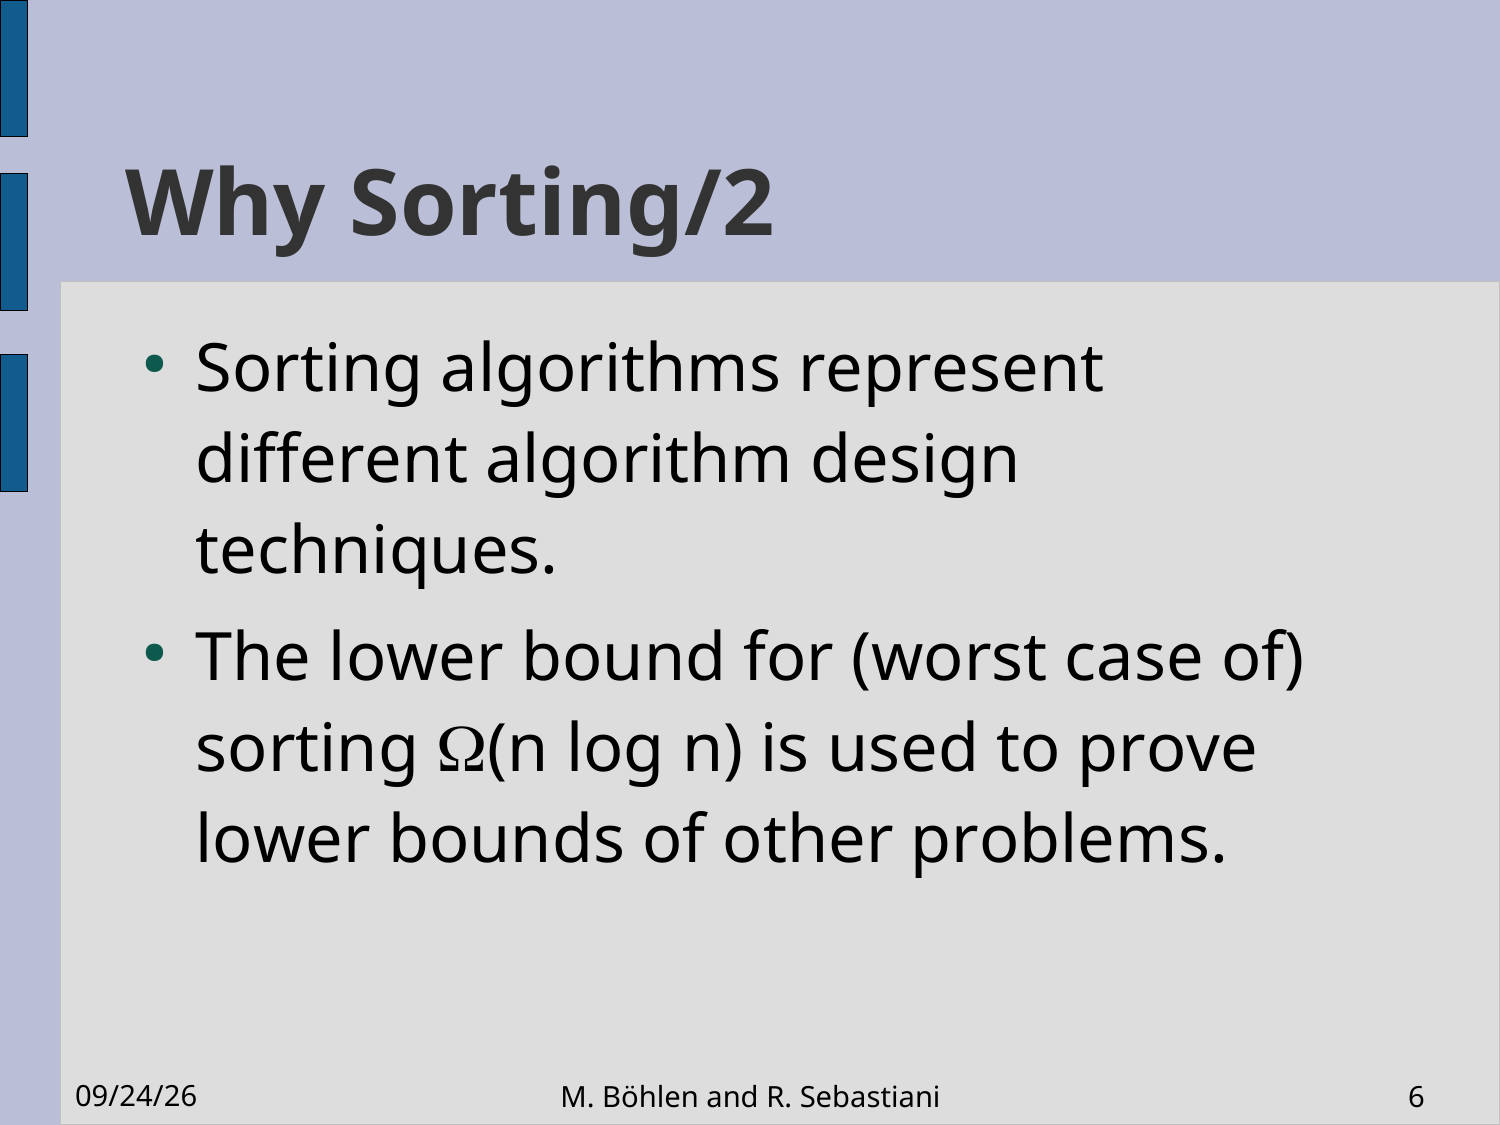

# Why Sorting/2
Sorting algorithms represent different algorithm design techniques.
The lower bound for (worst case of) sorting (n log n) is used to prove lower bounds of other problems.
M. Böhlen and R. Sebastiani
6